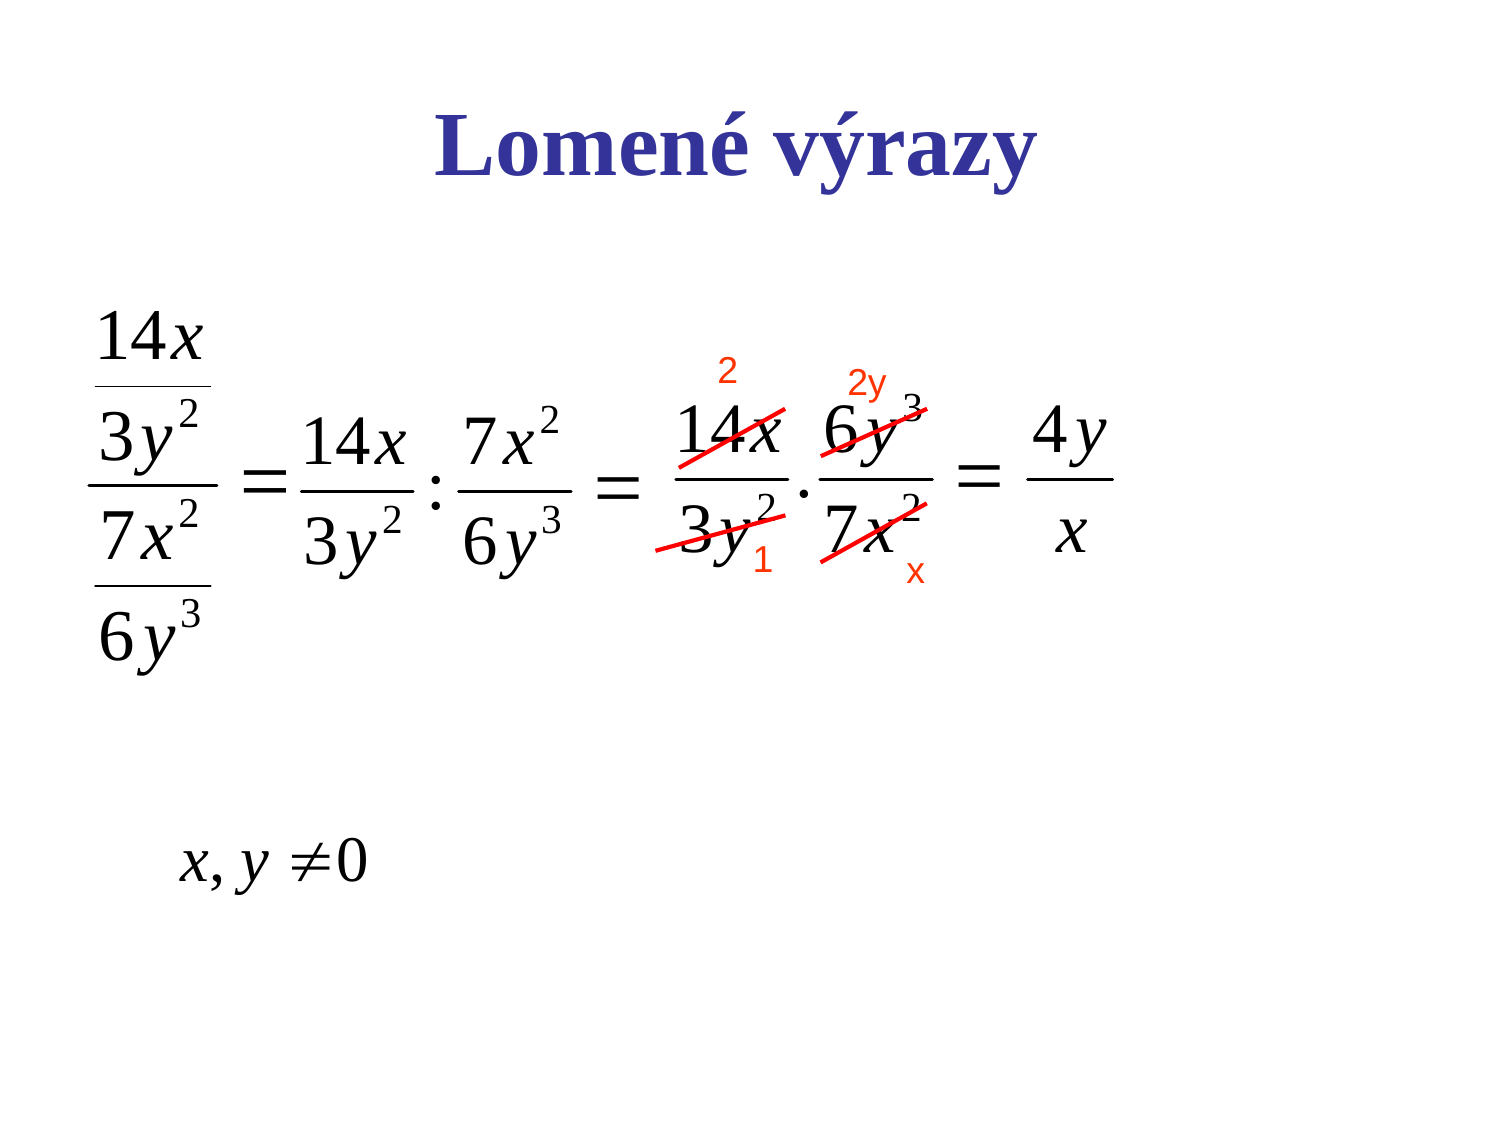

# Lomené výrazy
2
2y
1
x